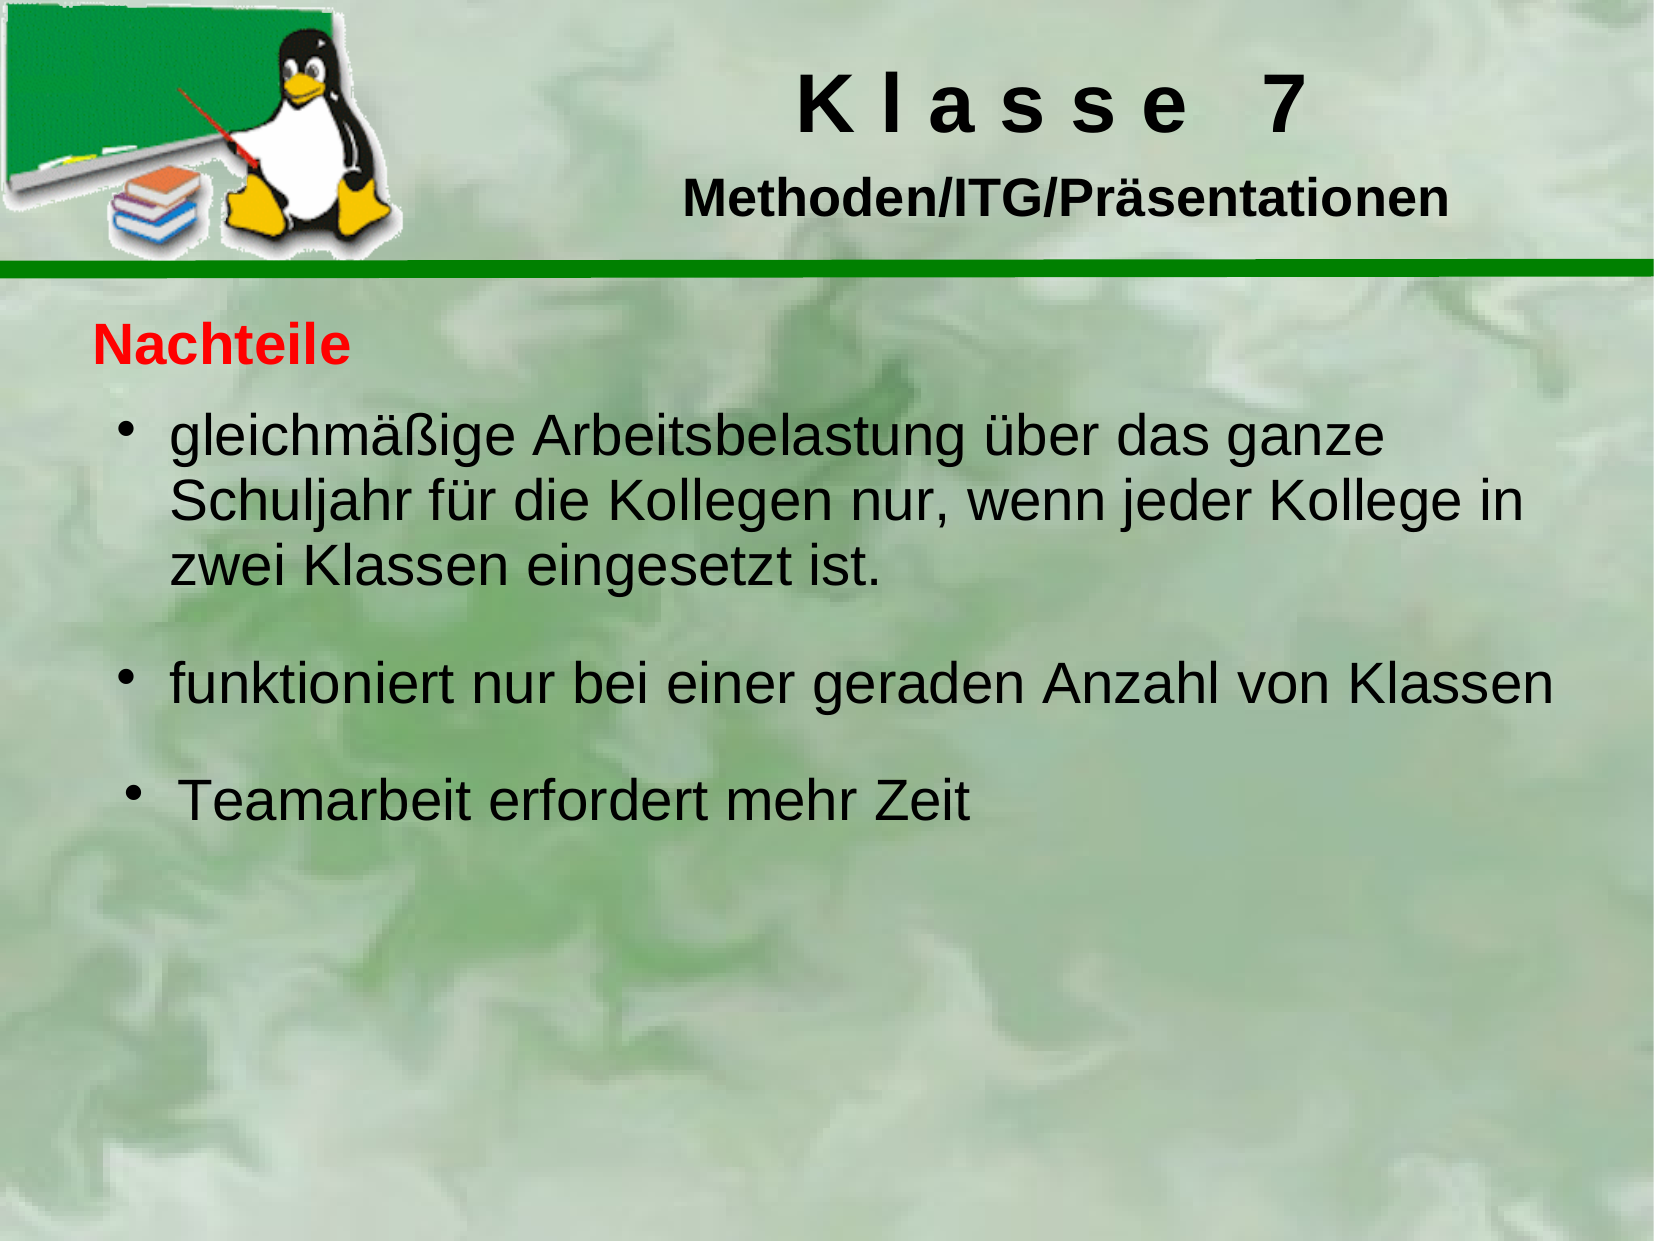

# Klasse 7
Methoden/ITG/Präsentationen
Nachteile
gleichmäßige Arbeitsbelastung über das ganze Schuljahr für die Kollegen nur, wenn jeder Kollege in zwei Klassen eingesetzt ist.
funktioniert nur bei einer geraden Anzahl von Klassen
Teamarbeit erfordert mehr Zeit